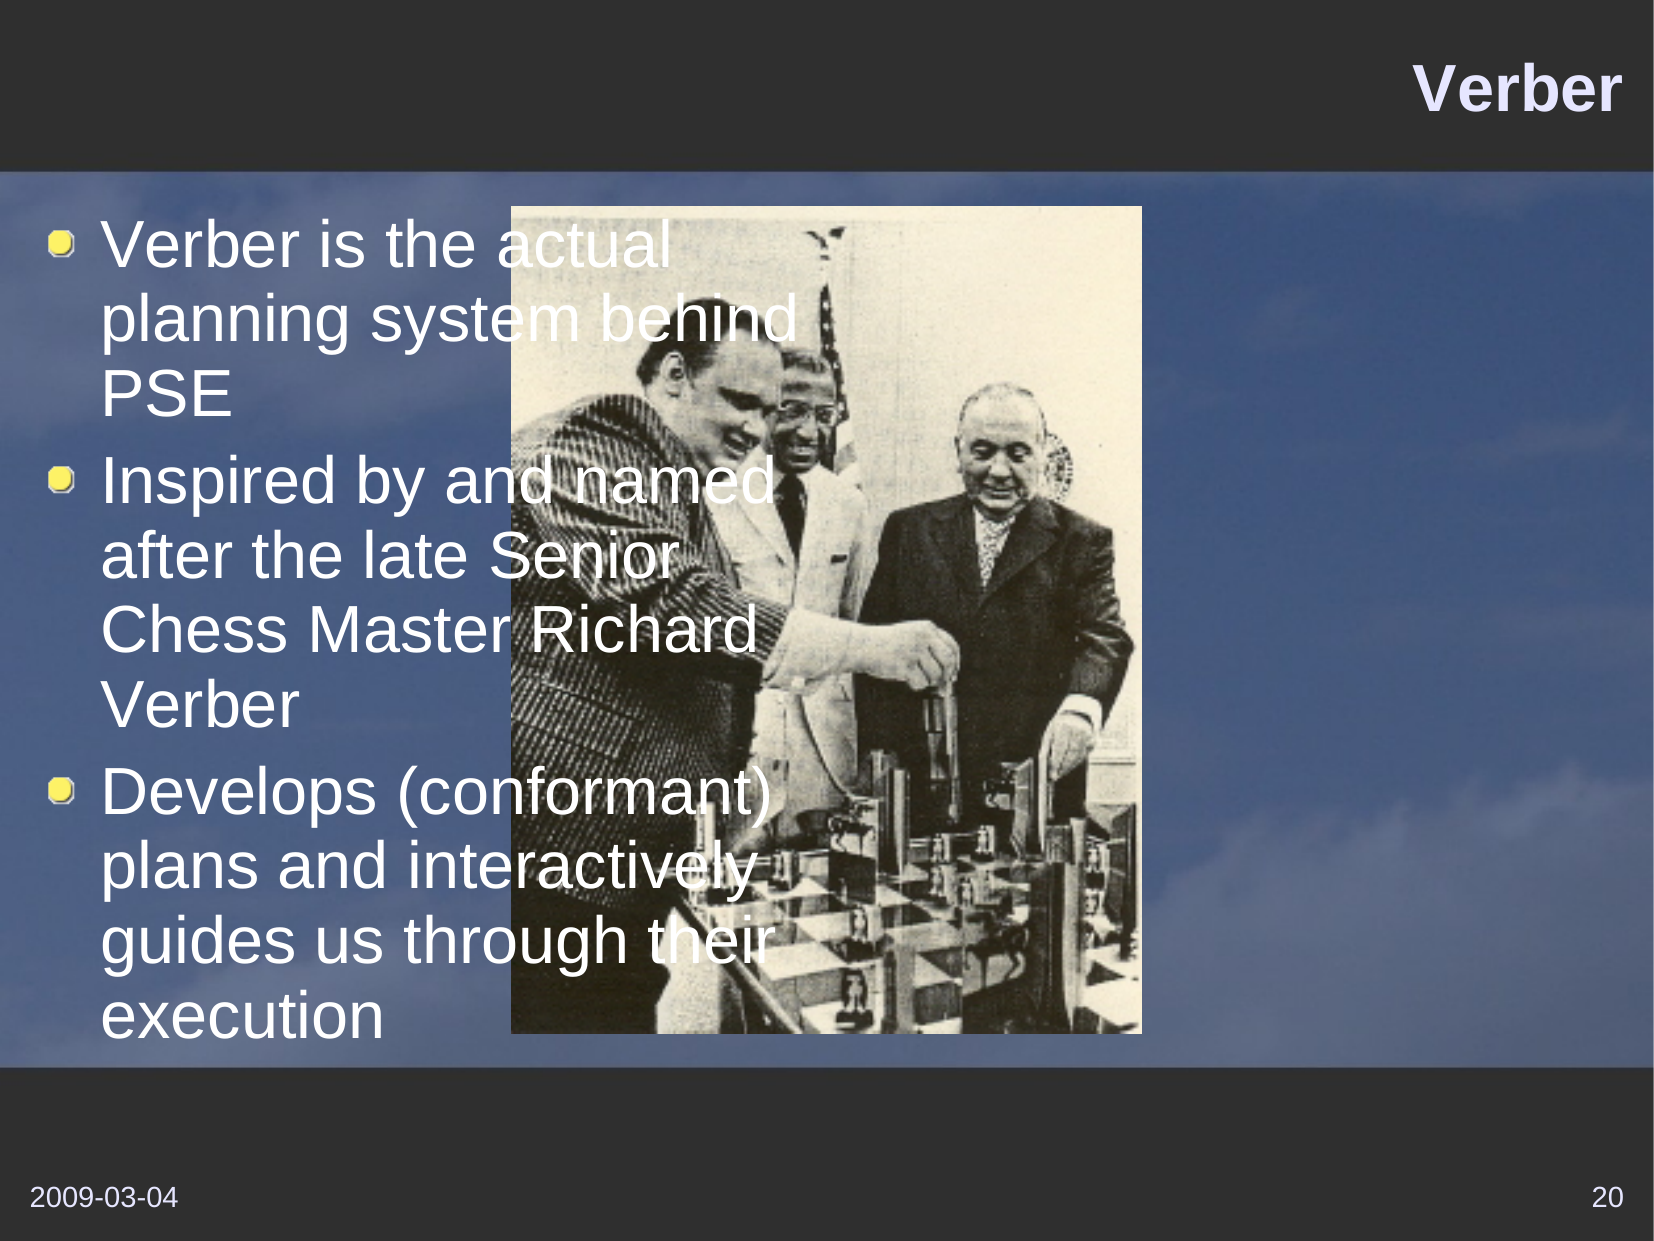

# Verber
Verber is the actual planning system behind PSE
Inspired by and named after the late Senior Chess Master Richard Verber
Develops (conformant) plans and interactively guides us through their execution
2009-03-04
20